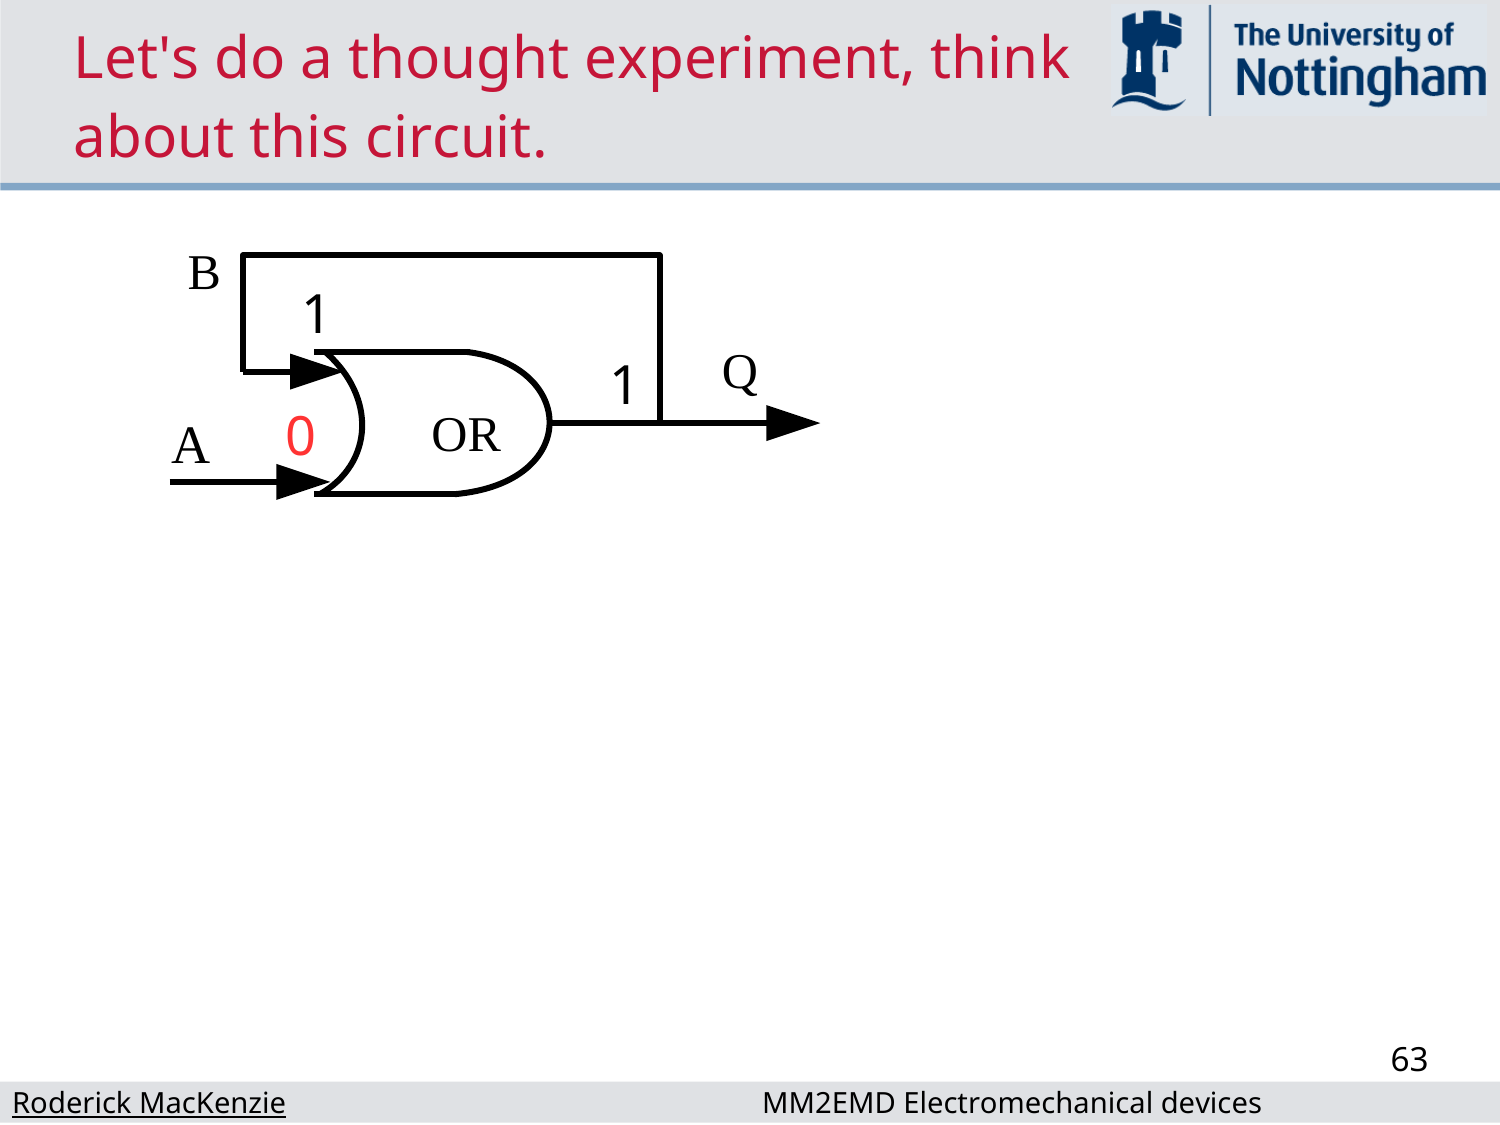

# Let's do a thought experiment, think about this circuit.
B
1
Q
1
0
OR
A